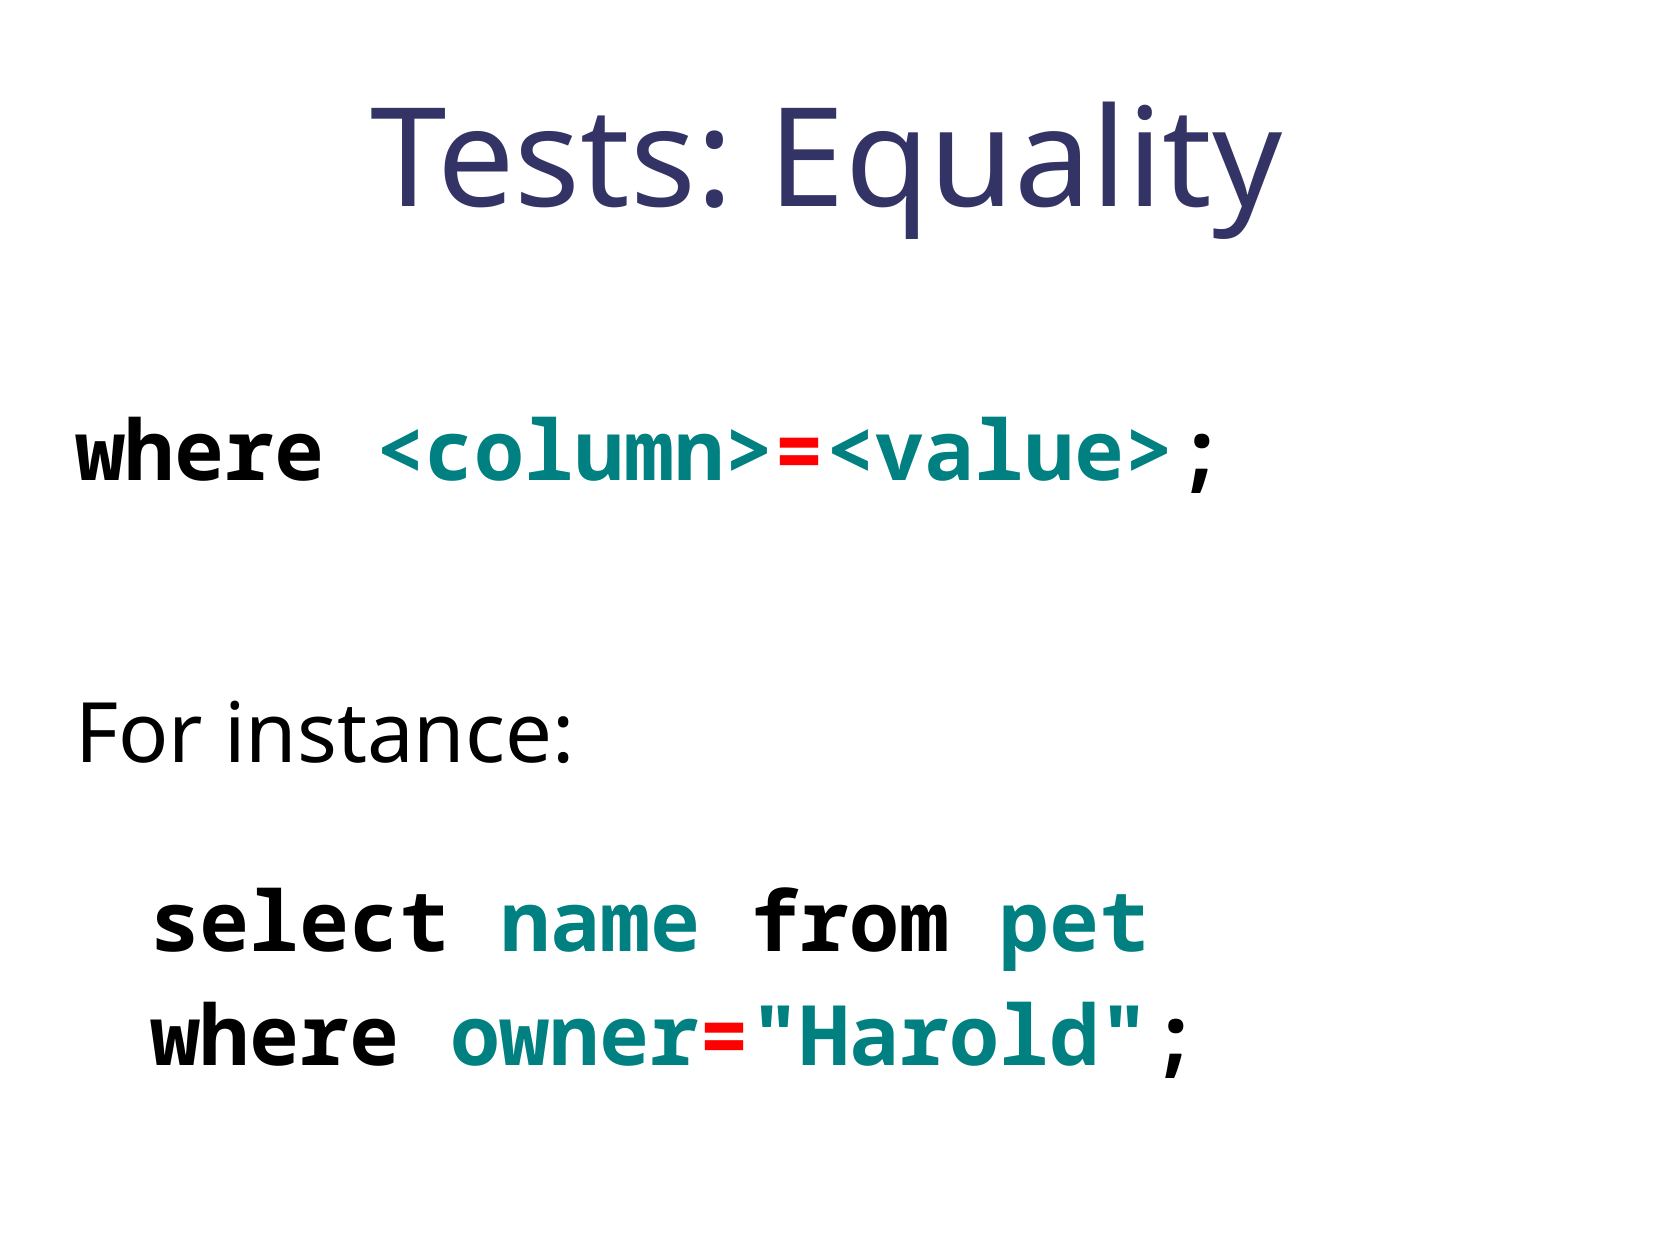

# Tests: Equality
where <column>=<value>;
For instance:
select name from pet
where owner="Harold";